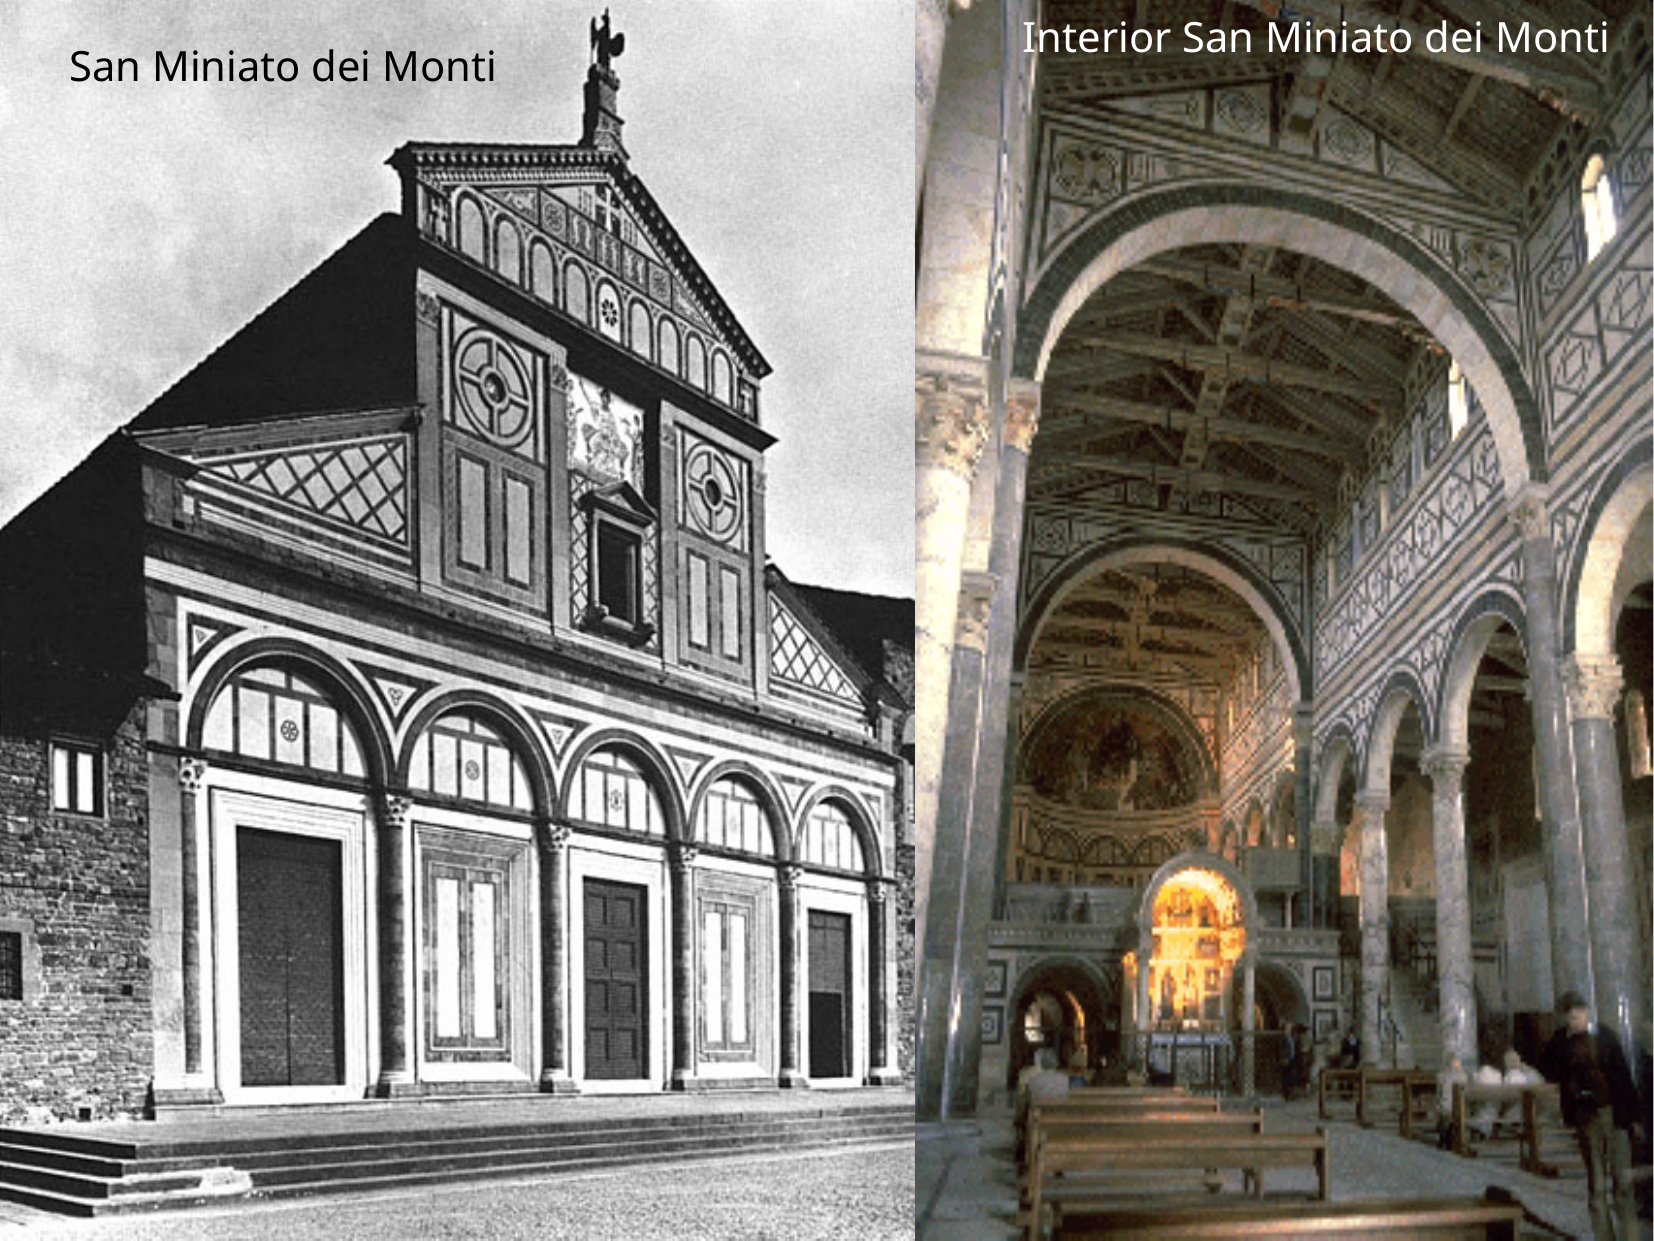

Interior San Miniato dei Monti
San Miniato dei Monti